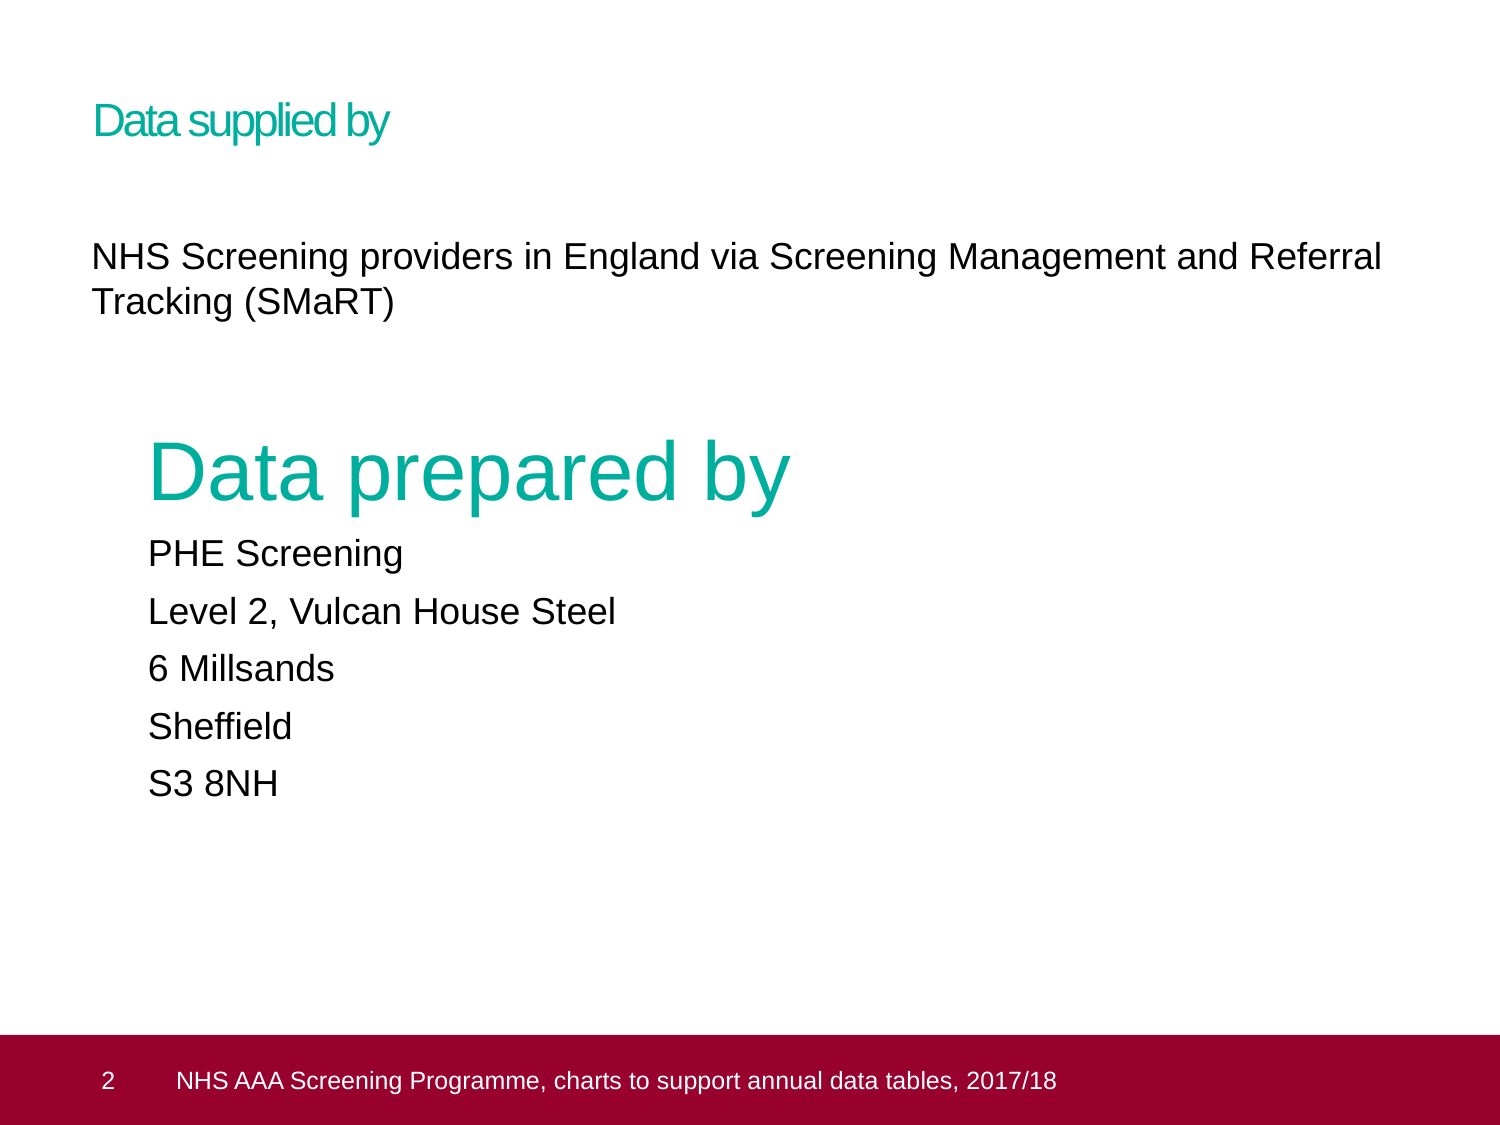

# Data supplied by
NHS Screening providers in England via Screening Management and Referral Tracking (SMaRT)
Data prepared by
PHE Screening
Level 2, Vulcan House Steel
6 Millsands
Sheffield
S3 8NH
 2
NHS AAA Screening Programme, charts to support annual data tables, 2017/18